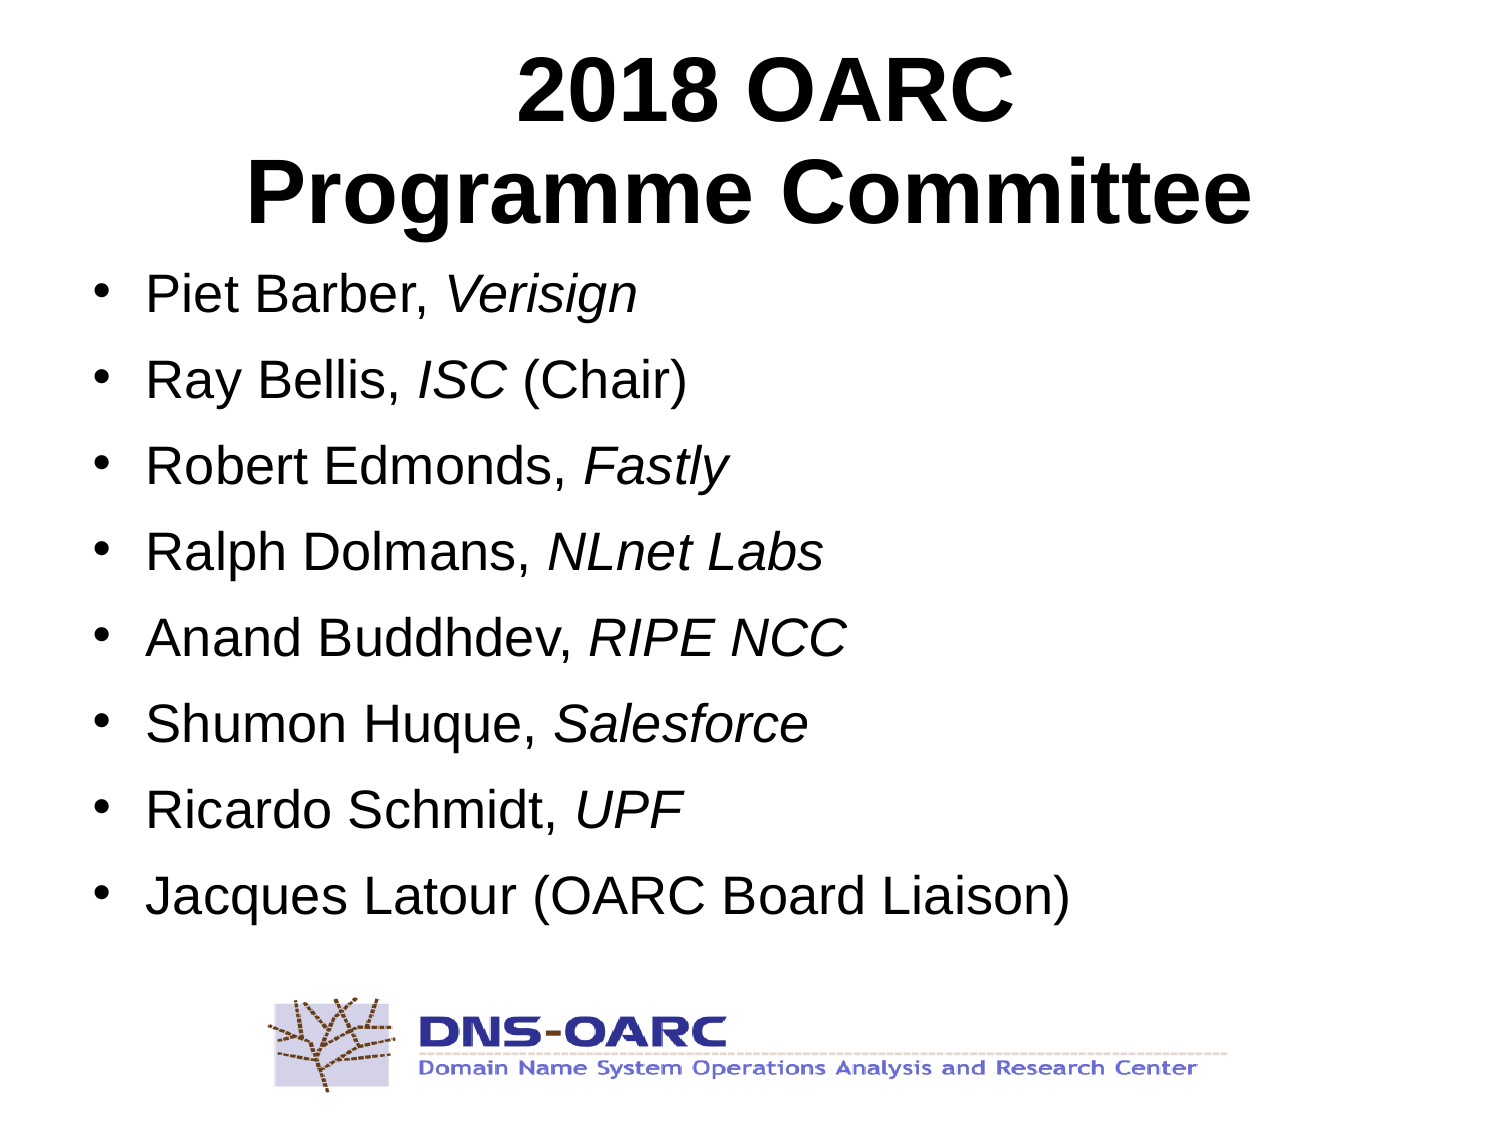

2018 OARC
Programme Committee
# Piet Barber, Verisign
Ray Bellis, ISC (Chair)
Robert Edmonds, Fastly
Ralph Dolmans, NLnet Labs
Anand Buddhdev, RIPE NCC
Shumon Huque, Salesforce
Ricardo Schmidt, UPF
Jacques Latour (OARC Board Liaison)